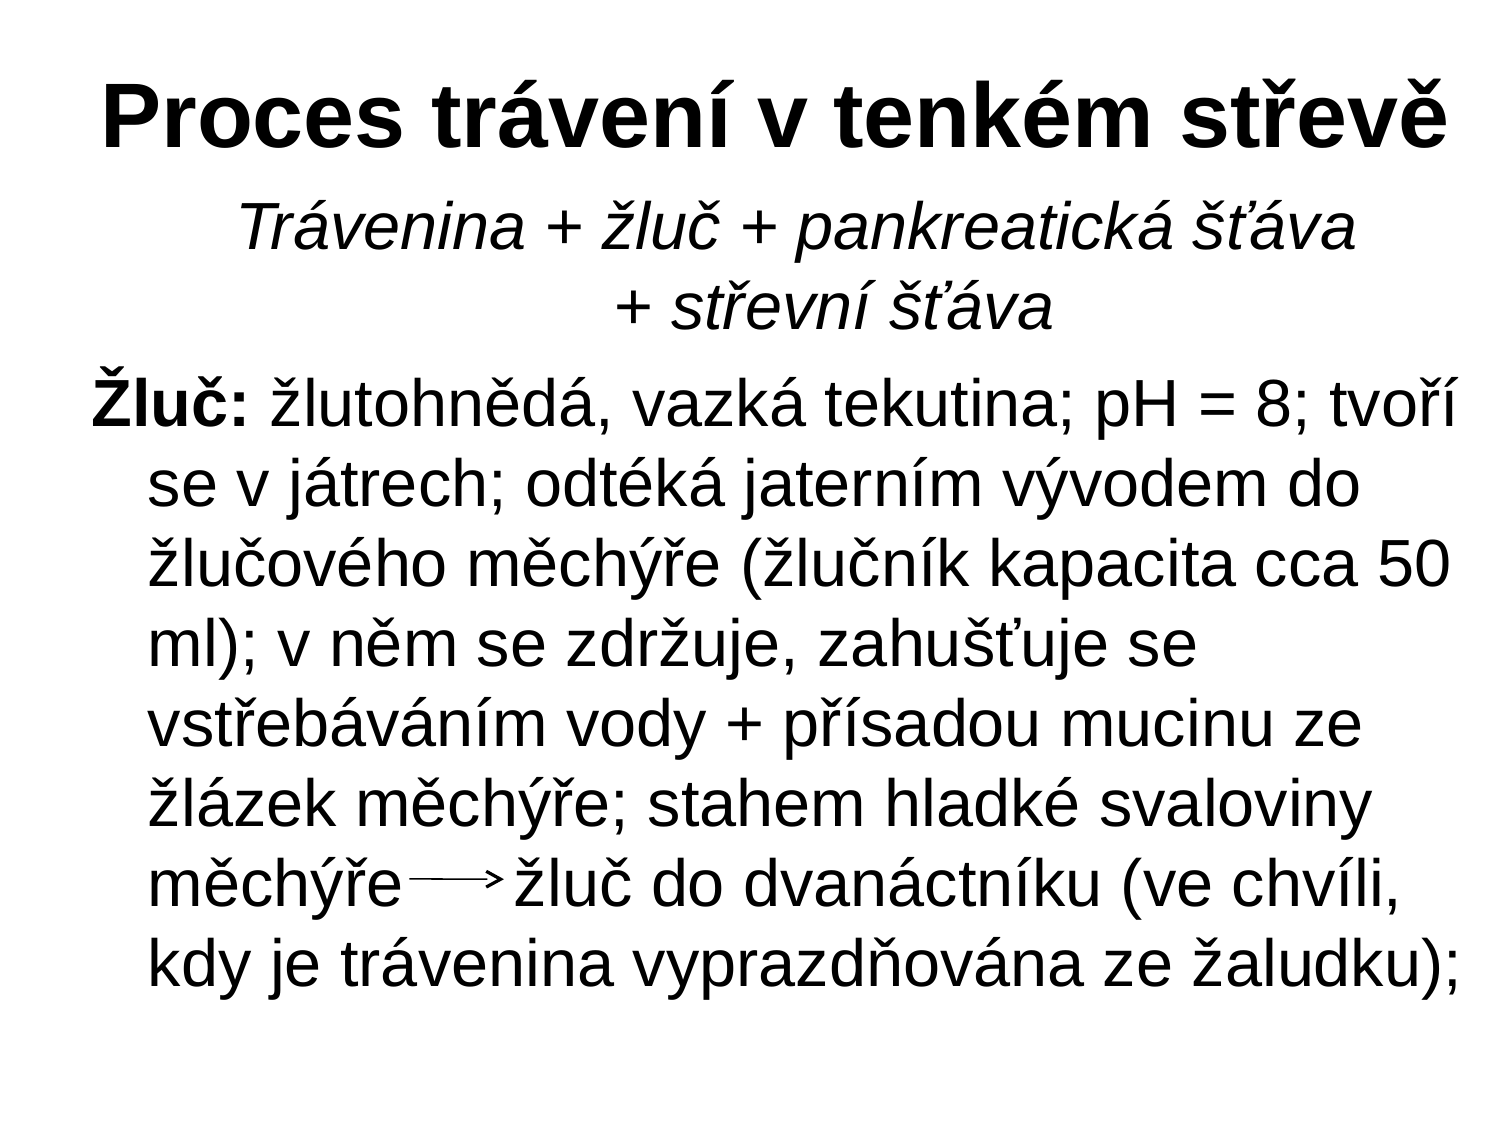

# Proces trávení v tenkém střevě
Trávenina + žluč + pankreatická šťáva
+ střevní šťáva
Žluč: žlutohnědá, vazká tekutina; pH = 8; tvoří se v játrech; odtéká jaterním vývodem do žlučového měchýře (žlučník kapacita cca 50 ml); v něm se zdržuje, zahušťuje se vstřebáváním vody + přísadou mucinu ze žlázek měchýře; stahem hladké svaloviny měchýře žluč do dvanáctníku (ve chvíli, kdy je trávenina vyprazdňována ze žaludku);